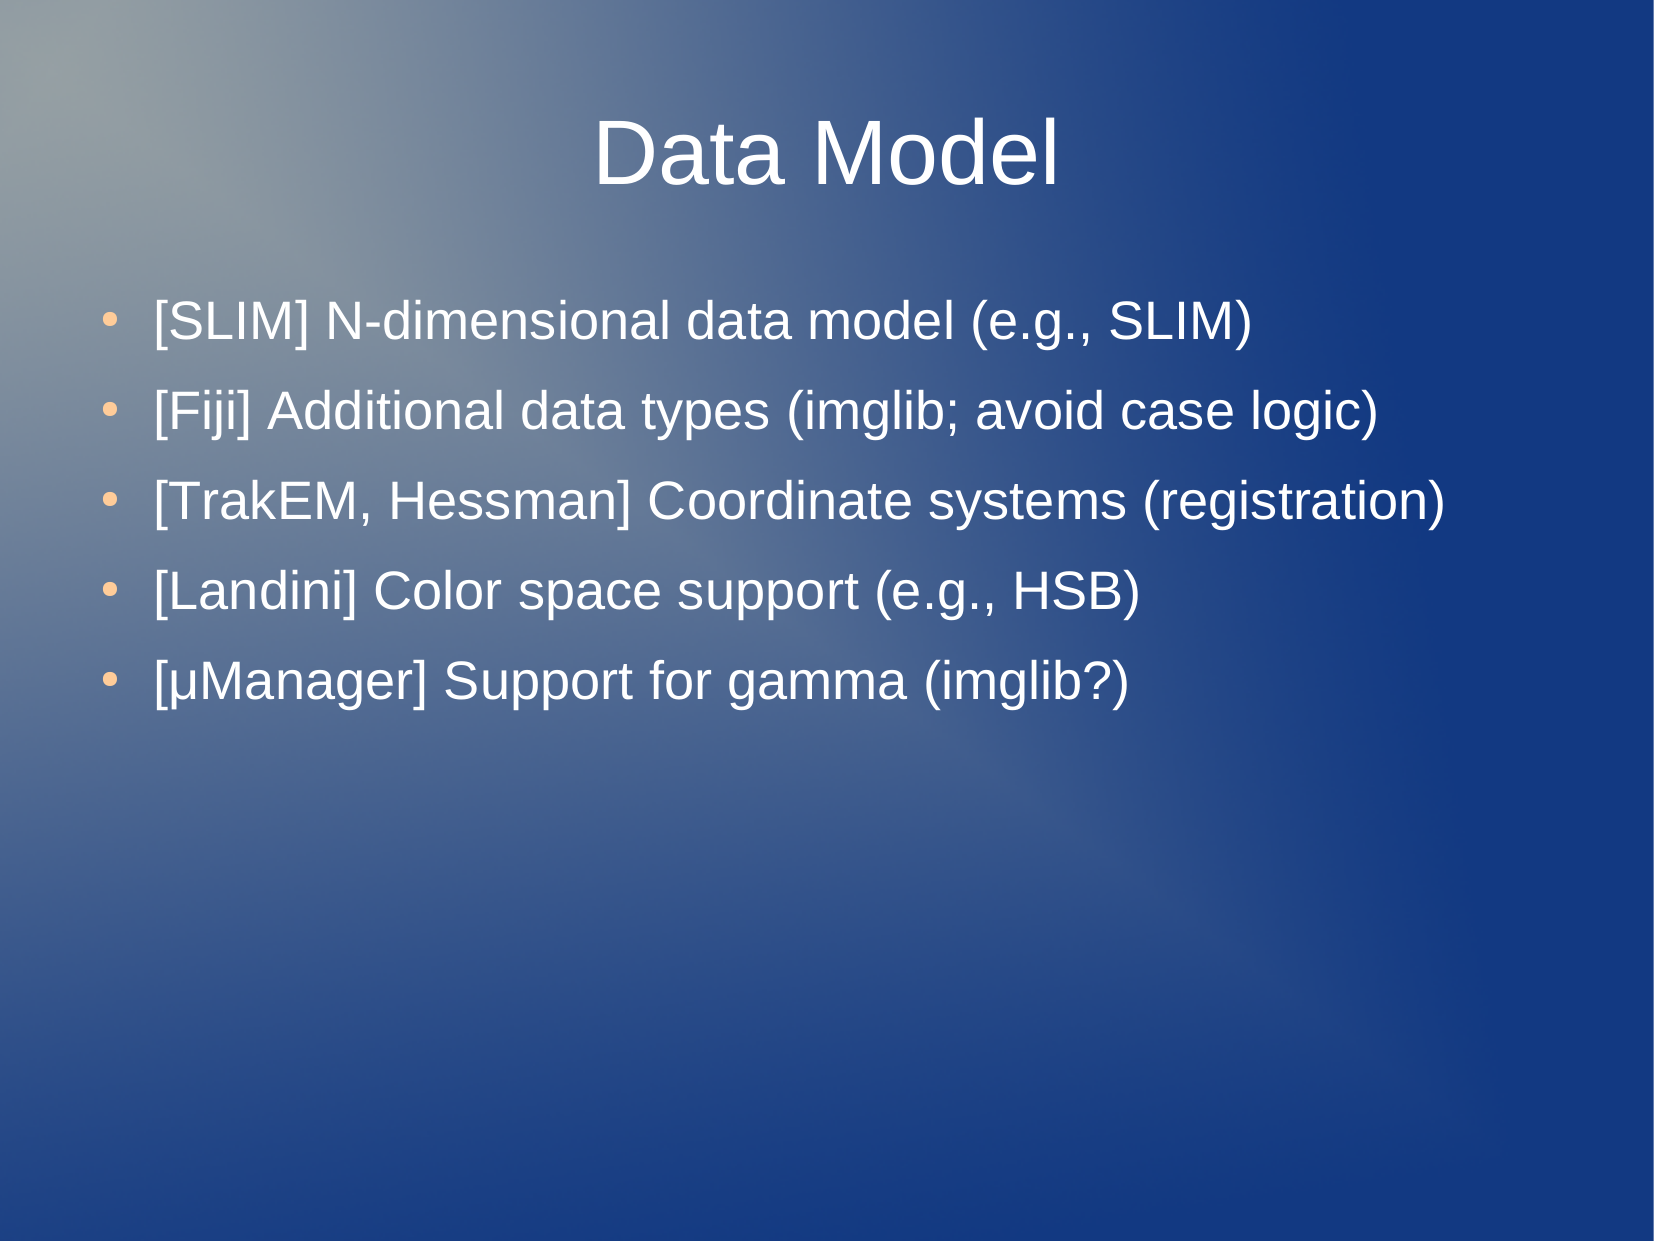

# Data Model
[SLIM] N-dimensional data model (e.g., SLIM)
[Fiji] Additional data types (imglib; avoid case logic)
[TrakEM, Hessman] Coordinate systems (registration)
[Landini] Color space support (e.g., HSB)
[μManager] Support for gamma (imglib?)